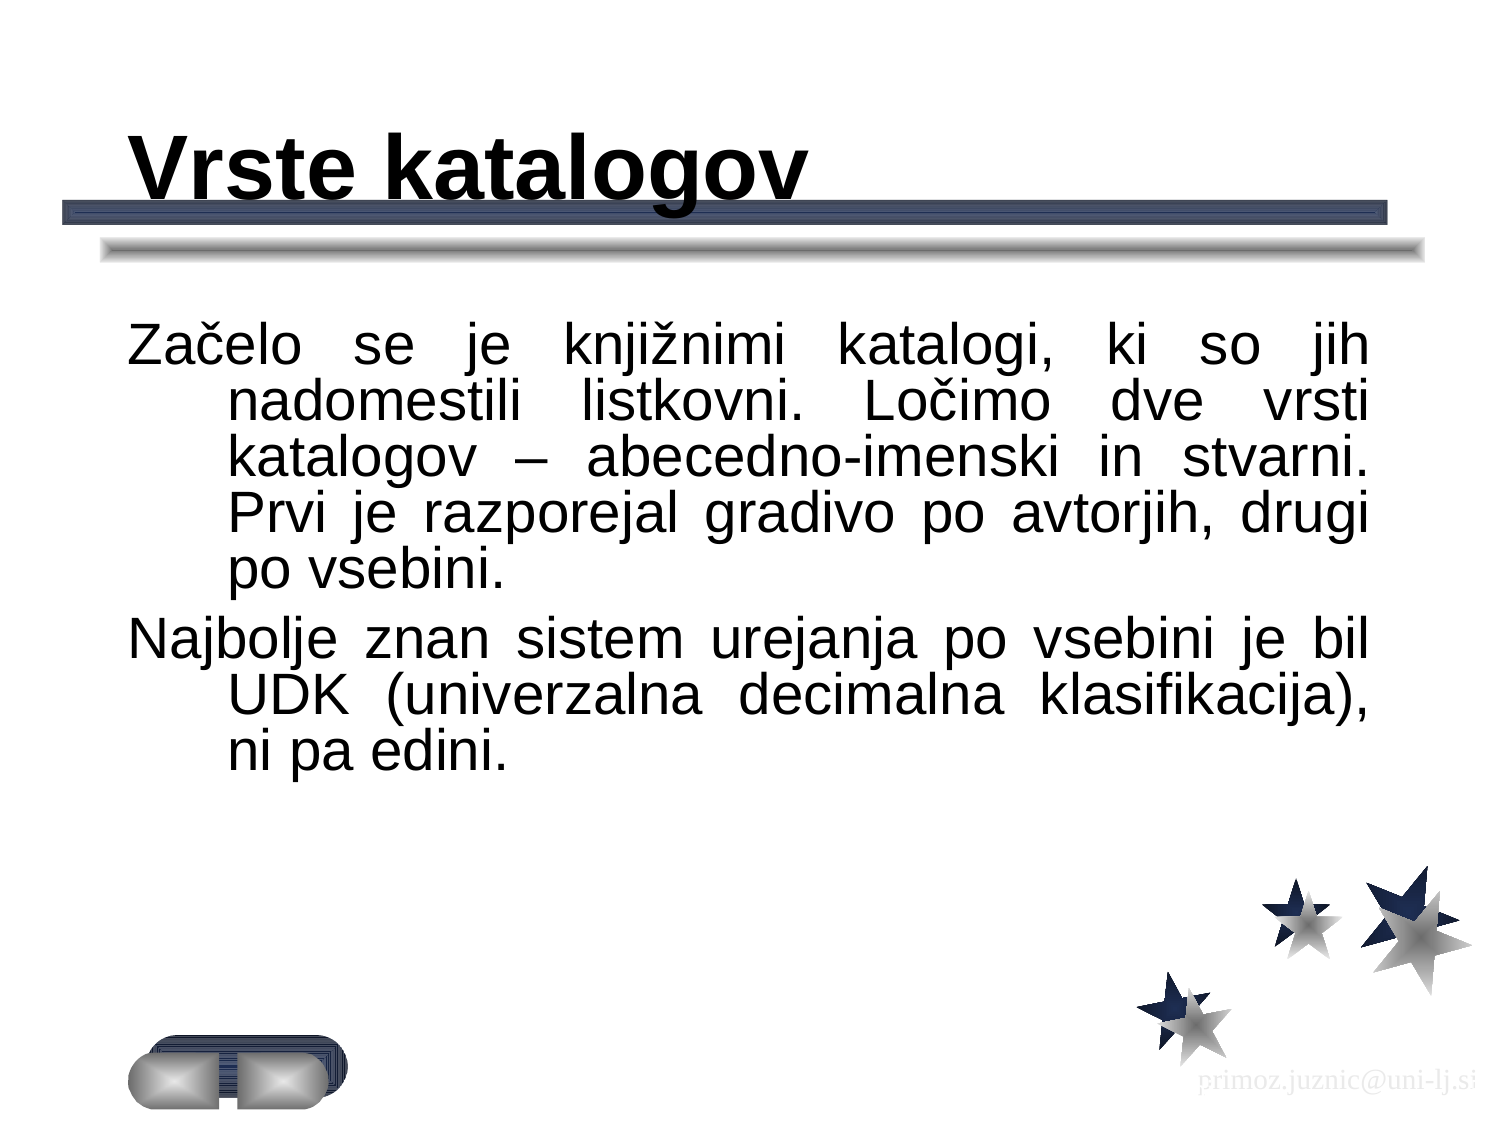

# Vrste katalogov
Začelo se je knjižnimi katalogi, ki so jih nadomestili listkovni. Ločimo dve vrsti katalogov – abecedno-imenski in stvarni. Prvi je razporejal gradivo po avtorjih, drugi po vsebini.
Najbolje znan sistem urejanja po vsebini je bil UDK (univerzalna decimalna klasifikacija), ni pa edini.
Primoz Juznic, BINK, FF, Univerza v Ljubljani